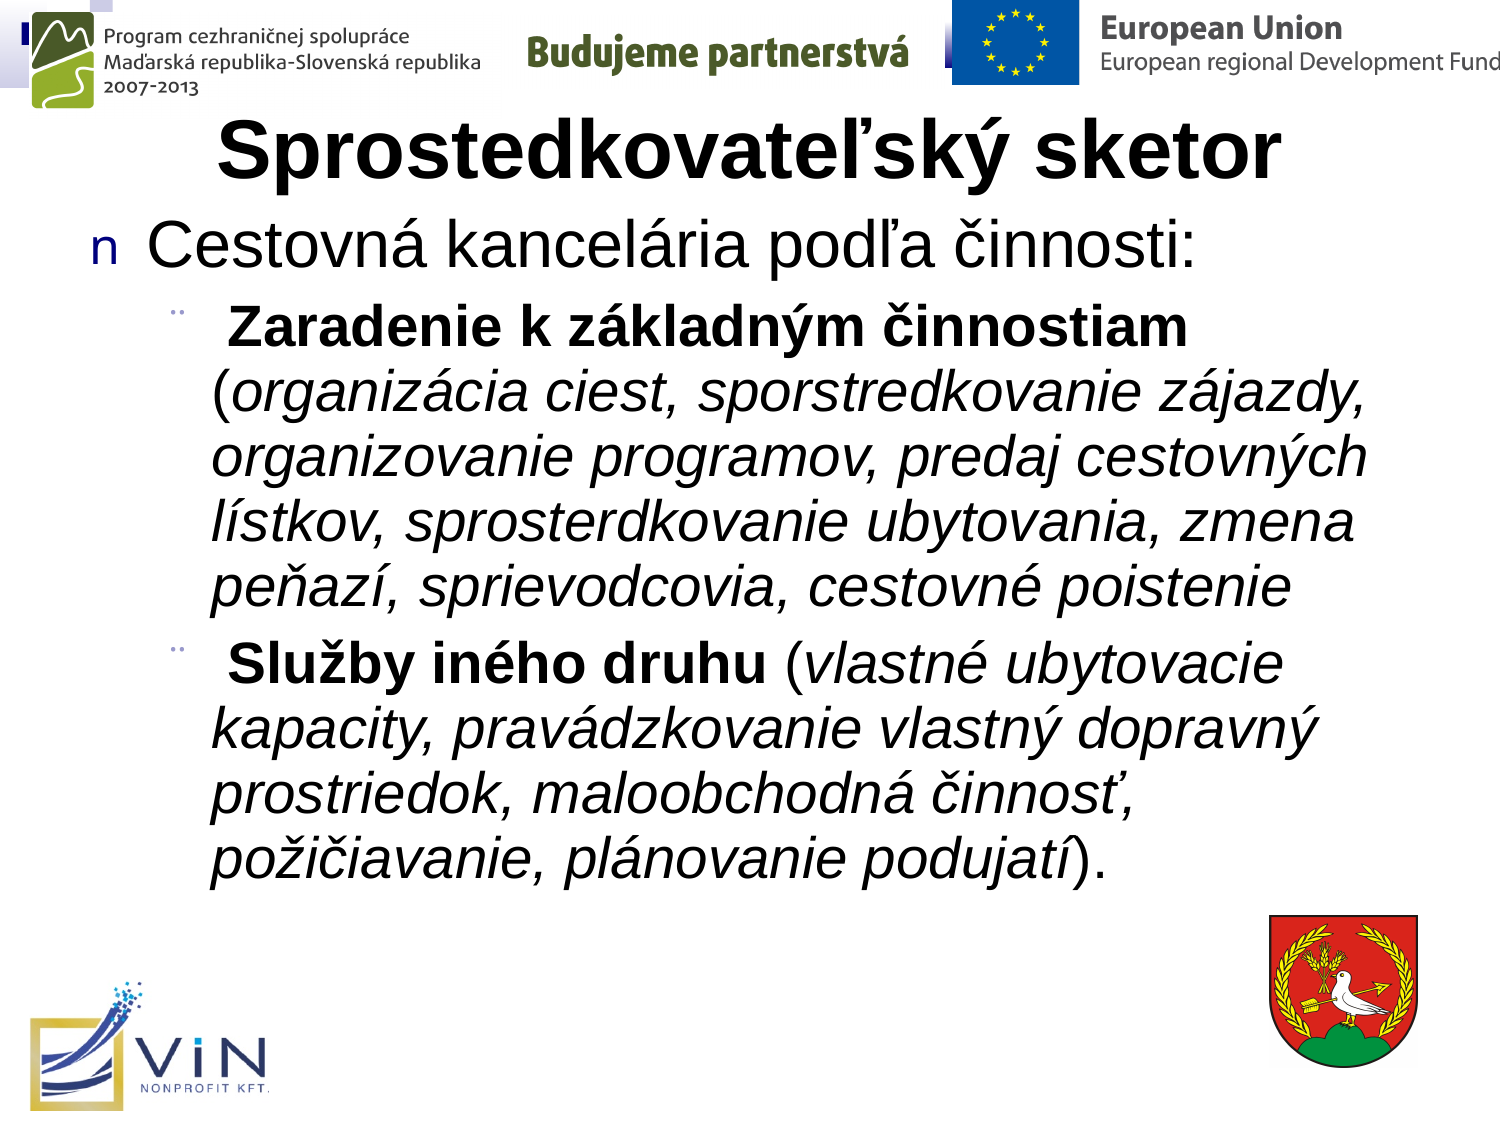

# Sprostedkovateľský sketor
Cestovná kancelária podľa činnosti:
 Zaradenie k základným činnostiam (organizácia ciest, sporstredkovanie zájazdy, organizovanie programov, predaj cestovných lístkov, sprosterdkovanie ubytovania, zmena peňazí, sprievodcovia, cestovné poistenie
 Služby iného druhu (vlastné ubytovacie kapacity, pravádzkovanie vlastný dopravný prostriedok, maloobchodná činnosť, požičiavanie, plánovanie podujatí).